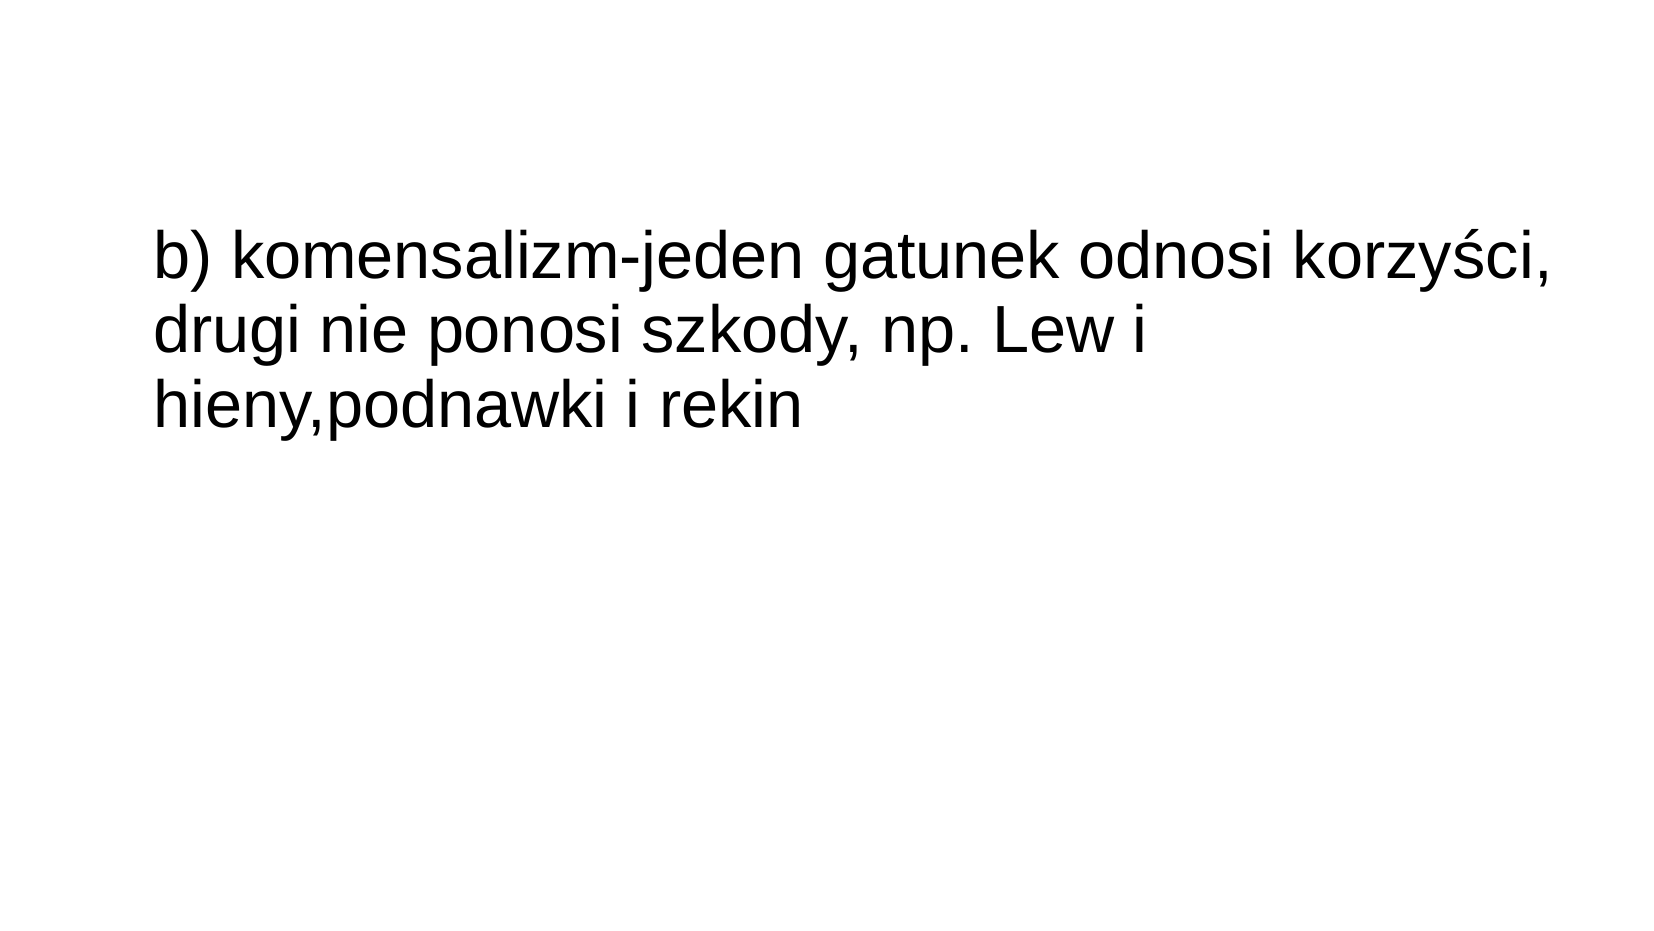

#
b) komensalizm-jeden gatunek odnosi korzyści, drugi nie ponosi szkody, np. Lew i hieny,podnawki i rekin